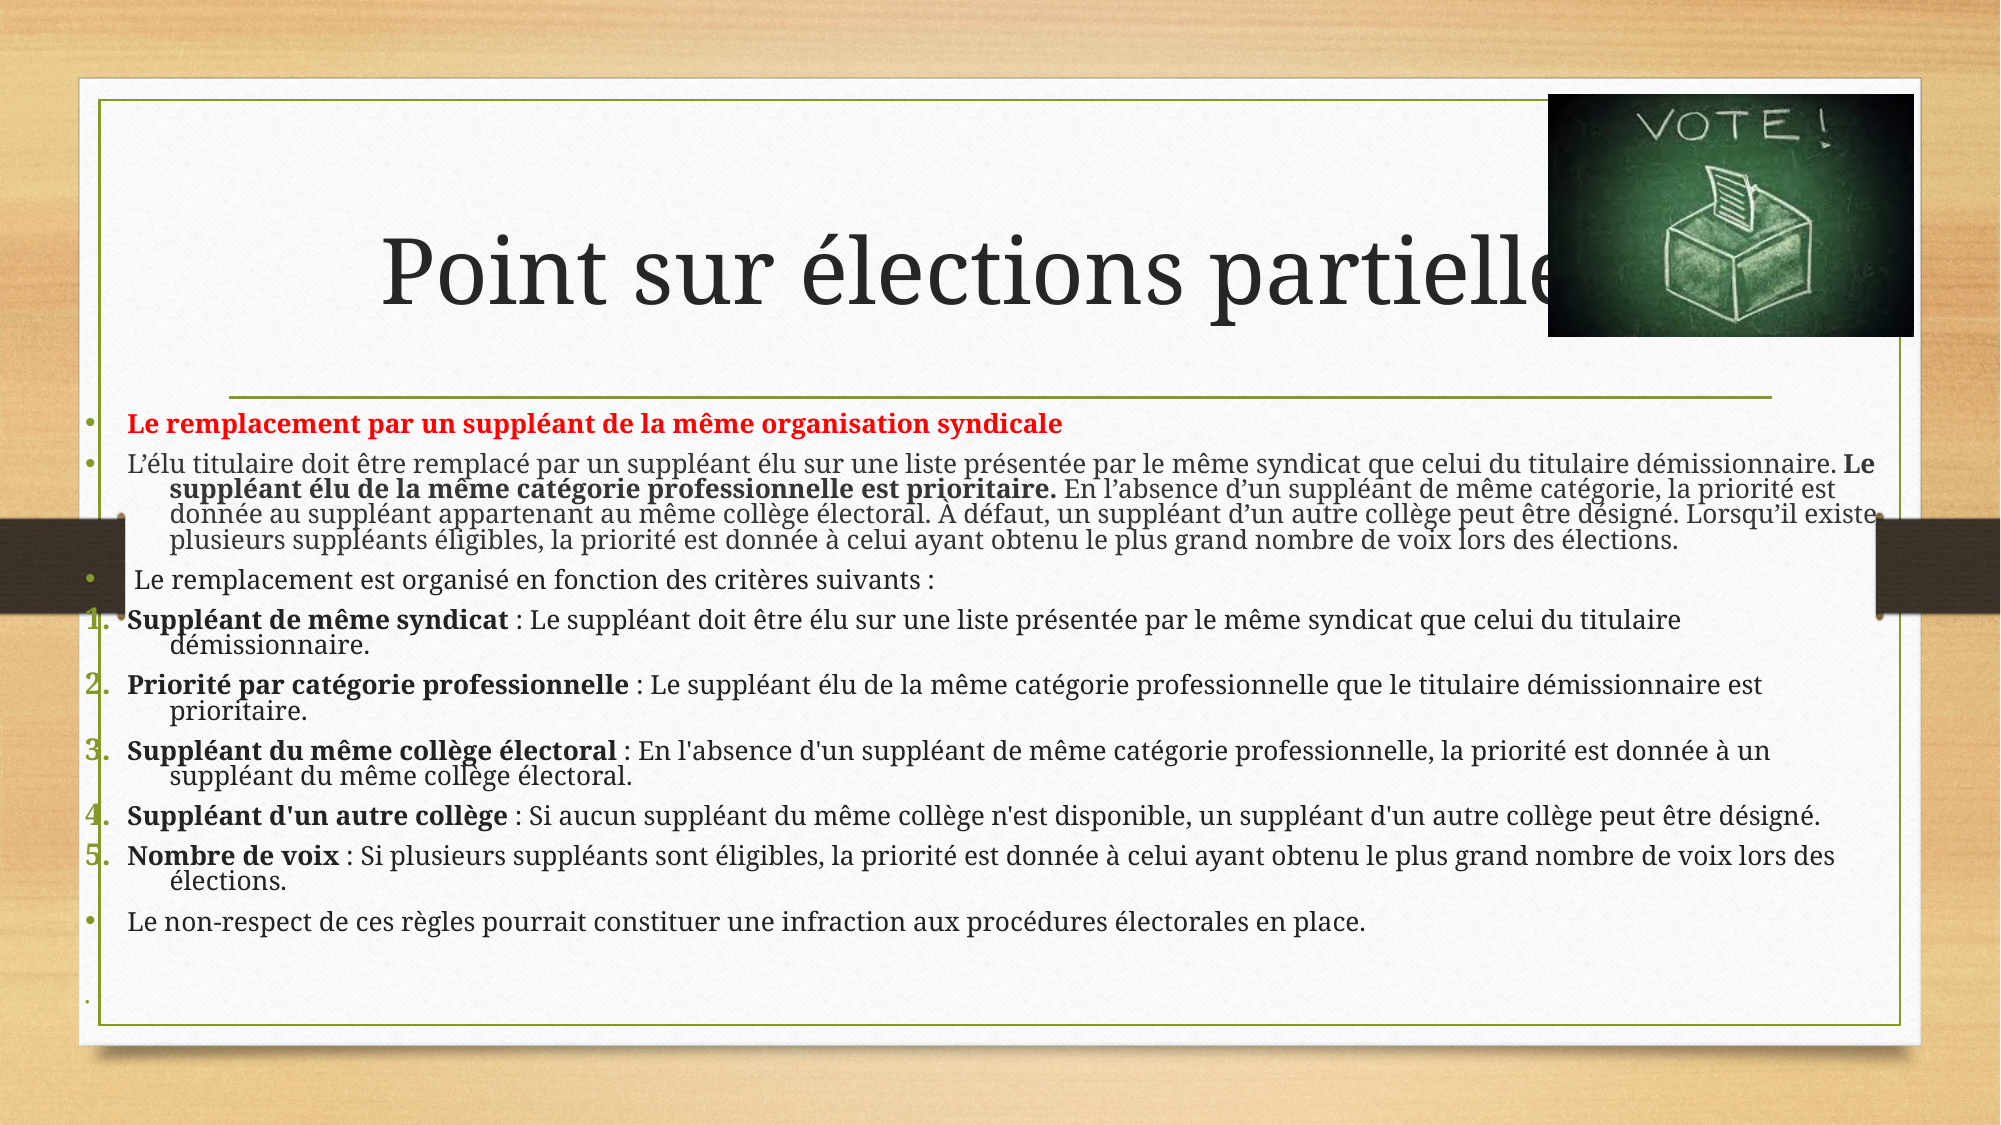

# Point sur élections partielles
Le remplacement par un suppléant de la même organisation syndicale
L’élu titulaire doit être remplacé par un suppléant élu sur une liste présentée par le même syndicat que celui du titulaire démissionnaire. Le suppléant élu de la même catégorie professionnelle est prioritaire. En l’absence d’un suppléant de même catégorie, la priorité est donnée au suppléant appartenant au même collège électoral. À défaut, un suppléant d’un autre collège peut être désigné. Lorsqu’il existe plusieurs suppléants éligibles, la priorité est donnée à celui ayant obtenu le plus grand nombre de voix lors des élections.
 Le remplacement est organisé en fonction des critères suivants :
Suppléant de même syndicat : Le suppléant doit être élu sur une liste présentée par le même syndicat que celui du titulaire démissionnaire.
Priorité par catégorie professionnelle : Le suppléant élu de la même catégorie professionnelle que le titulaire démissionnaire est prioritaire.
Suppléant du même collège électoral : En l'absence d'un suppléant de même catégorie professionnelle, la priorité est donnée à un suppléant du même collège électoral.
Suppléant d'un autre collège : Si aucun suppléant du même collège n'est disponible, un suppléant d'un autre collège peut être désigné.
Nombre de voix : Si plusieurs suppléants sont éligibles, la priorité est donnée à celui ayant obtenu le plus grand nombre de voix lors des élections.
Le non-respect de ces règles pourrait constituer une infraction aux procédures électorales en place.